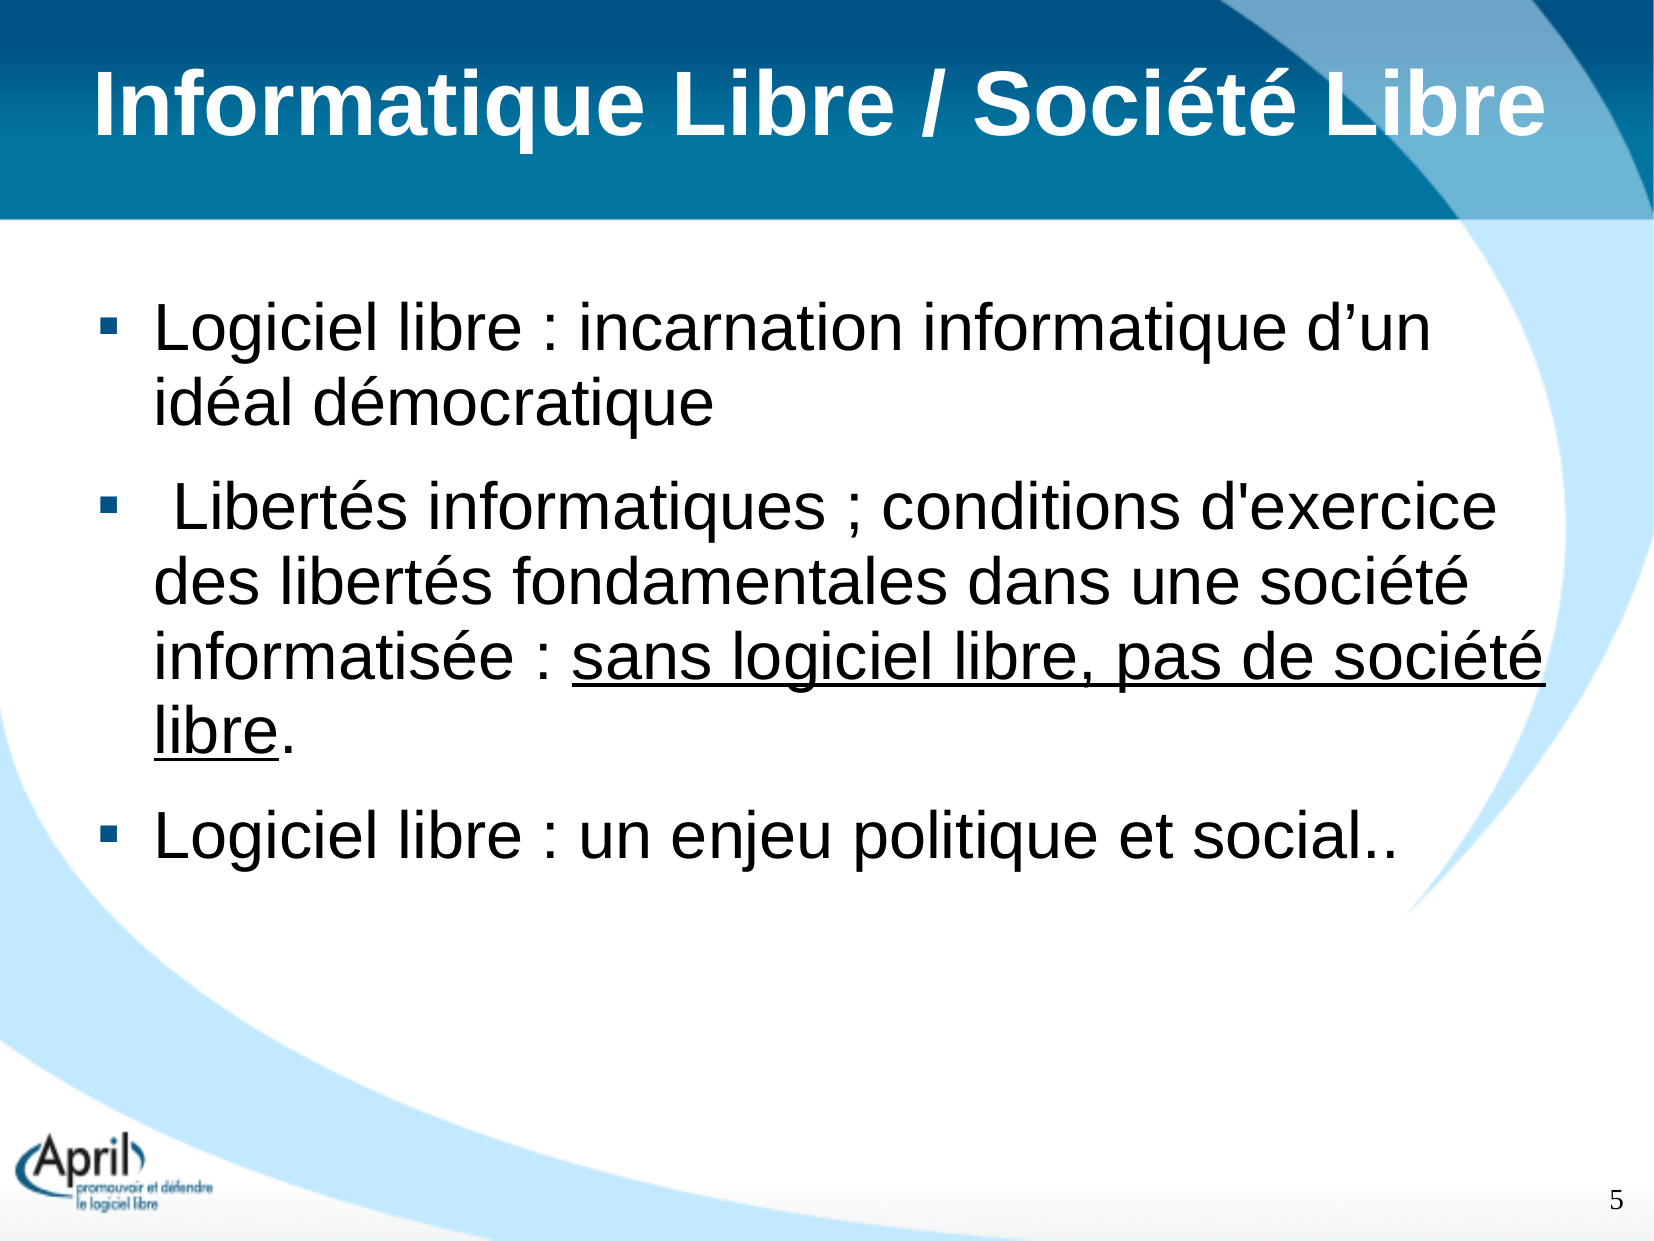

# Informatique Libre / Société Libre
Logiciel libre : incarnation informatique d’un idéal démocratique
 Libertés informatiques ; conditions d'exercice des libertés fondamentales dans une société informatisée : sans logiciel libre, pas de société libre.
Logiciel libre : un enjeu politique et social..
5